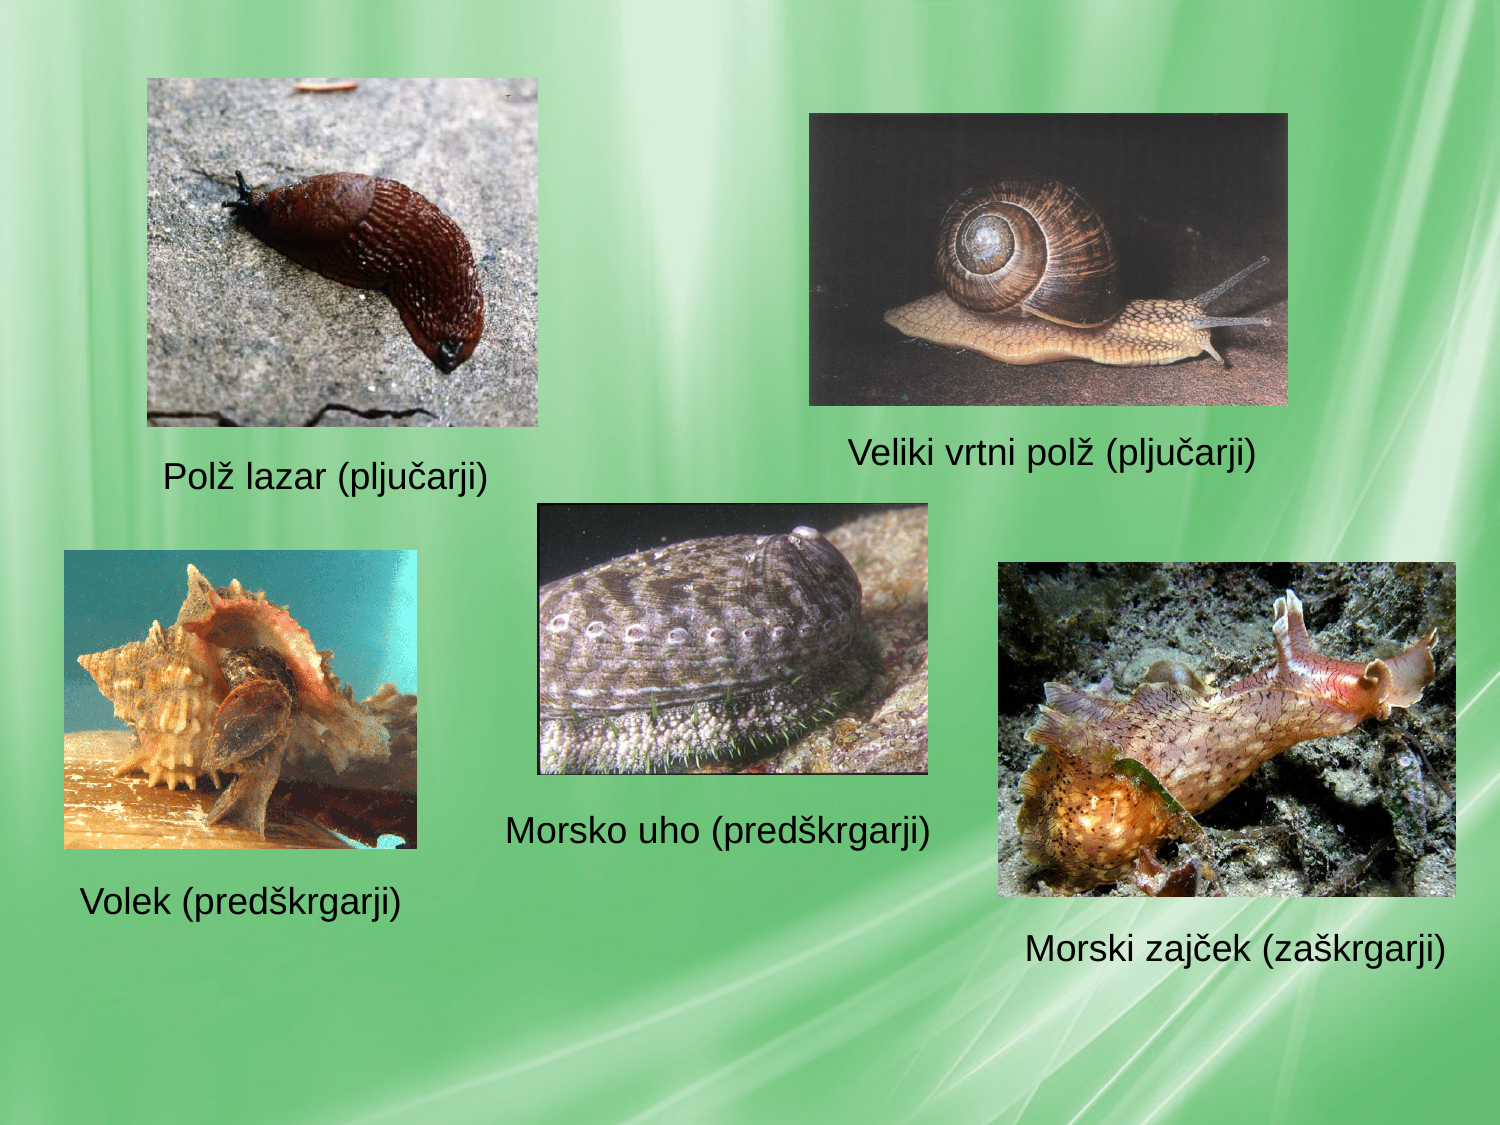

Veliki vrtni polž (pljučarji)
Polž lazar (pljučarji)
Morsko uho (predškrgarji)
Volek (predškrgarji)
Morski zajček (zaškrgarji)